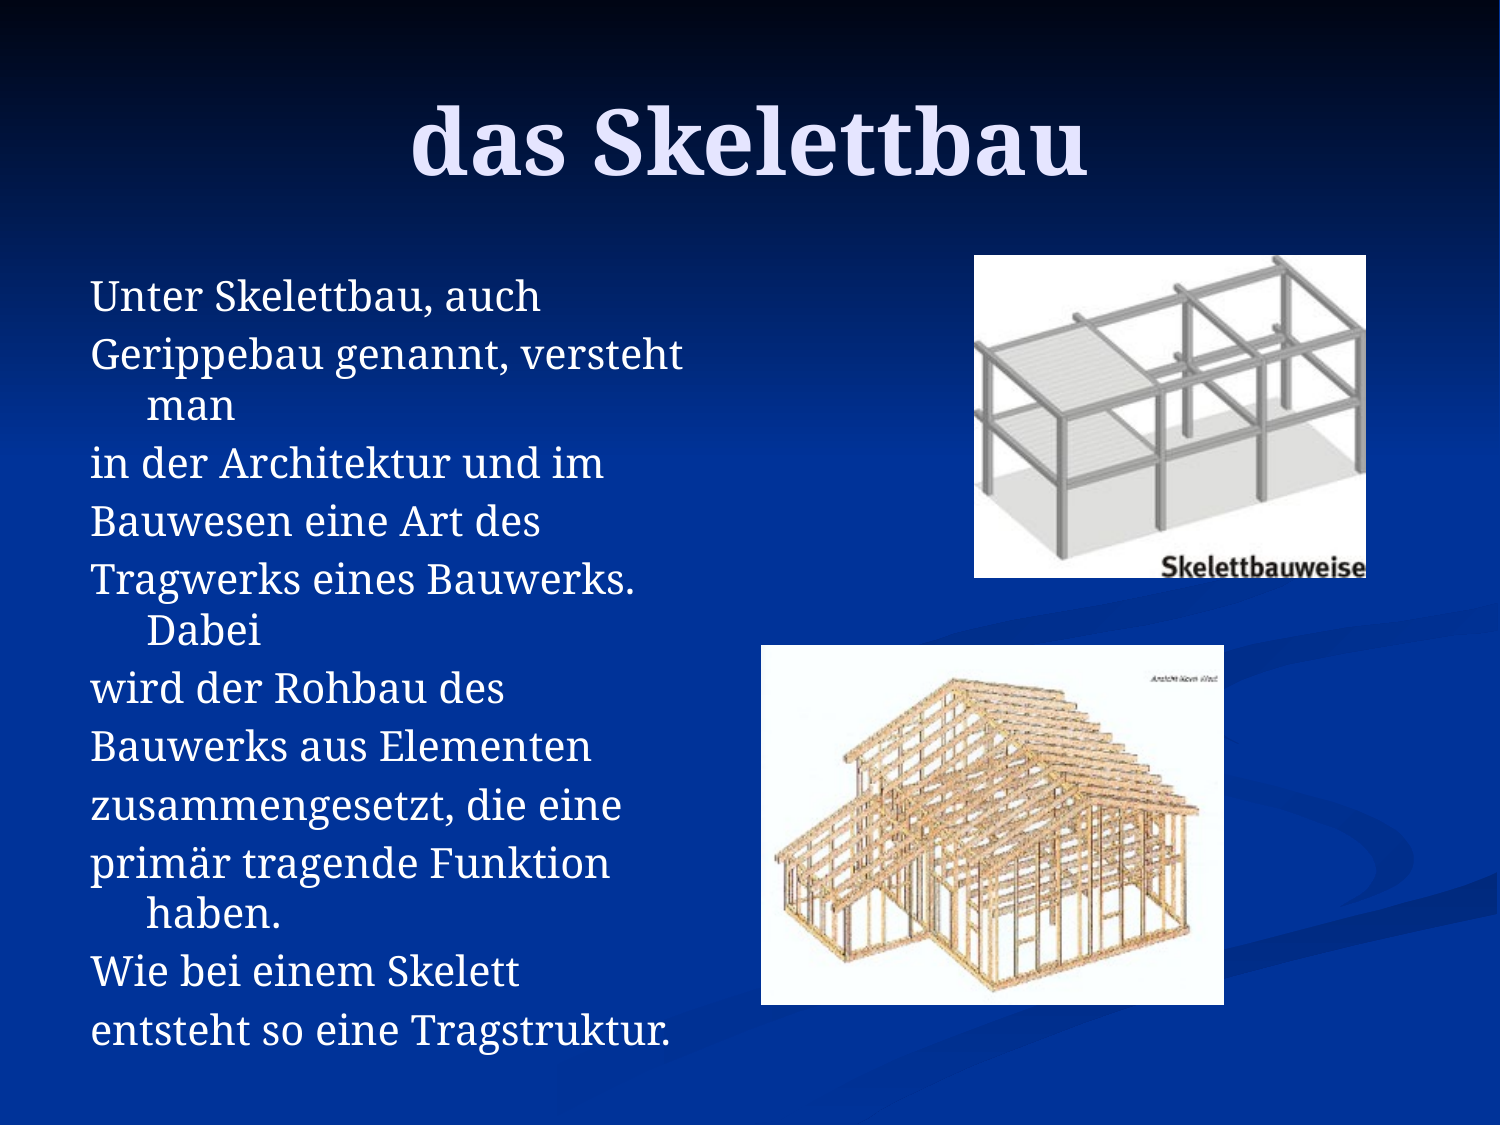

# das Skelettbau
Unter Skelettbau, auch
Gerippebau genannt, versteht man
in der Architektur und im
Bauwesen eine Art des
Tragwerks eines Bauwerks. Dabei
wird der Rohbau des
Bauwerks aus Elementen
zusammengesetzt, die eine
primär tragende Funktion haben.
Wie bei einem Skelett
entsteht so eine Tragstruktur.